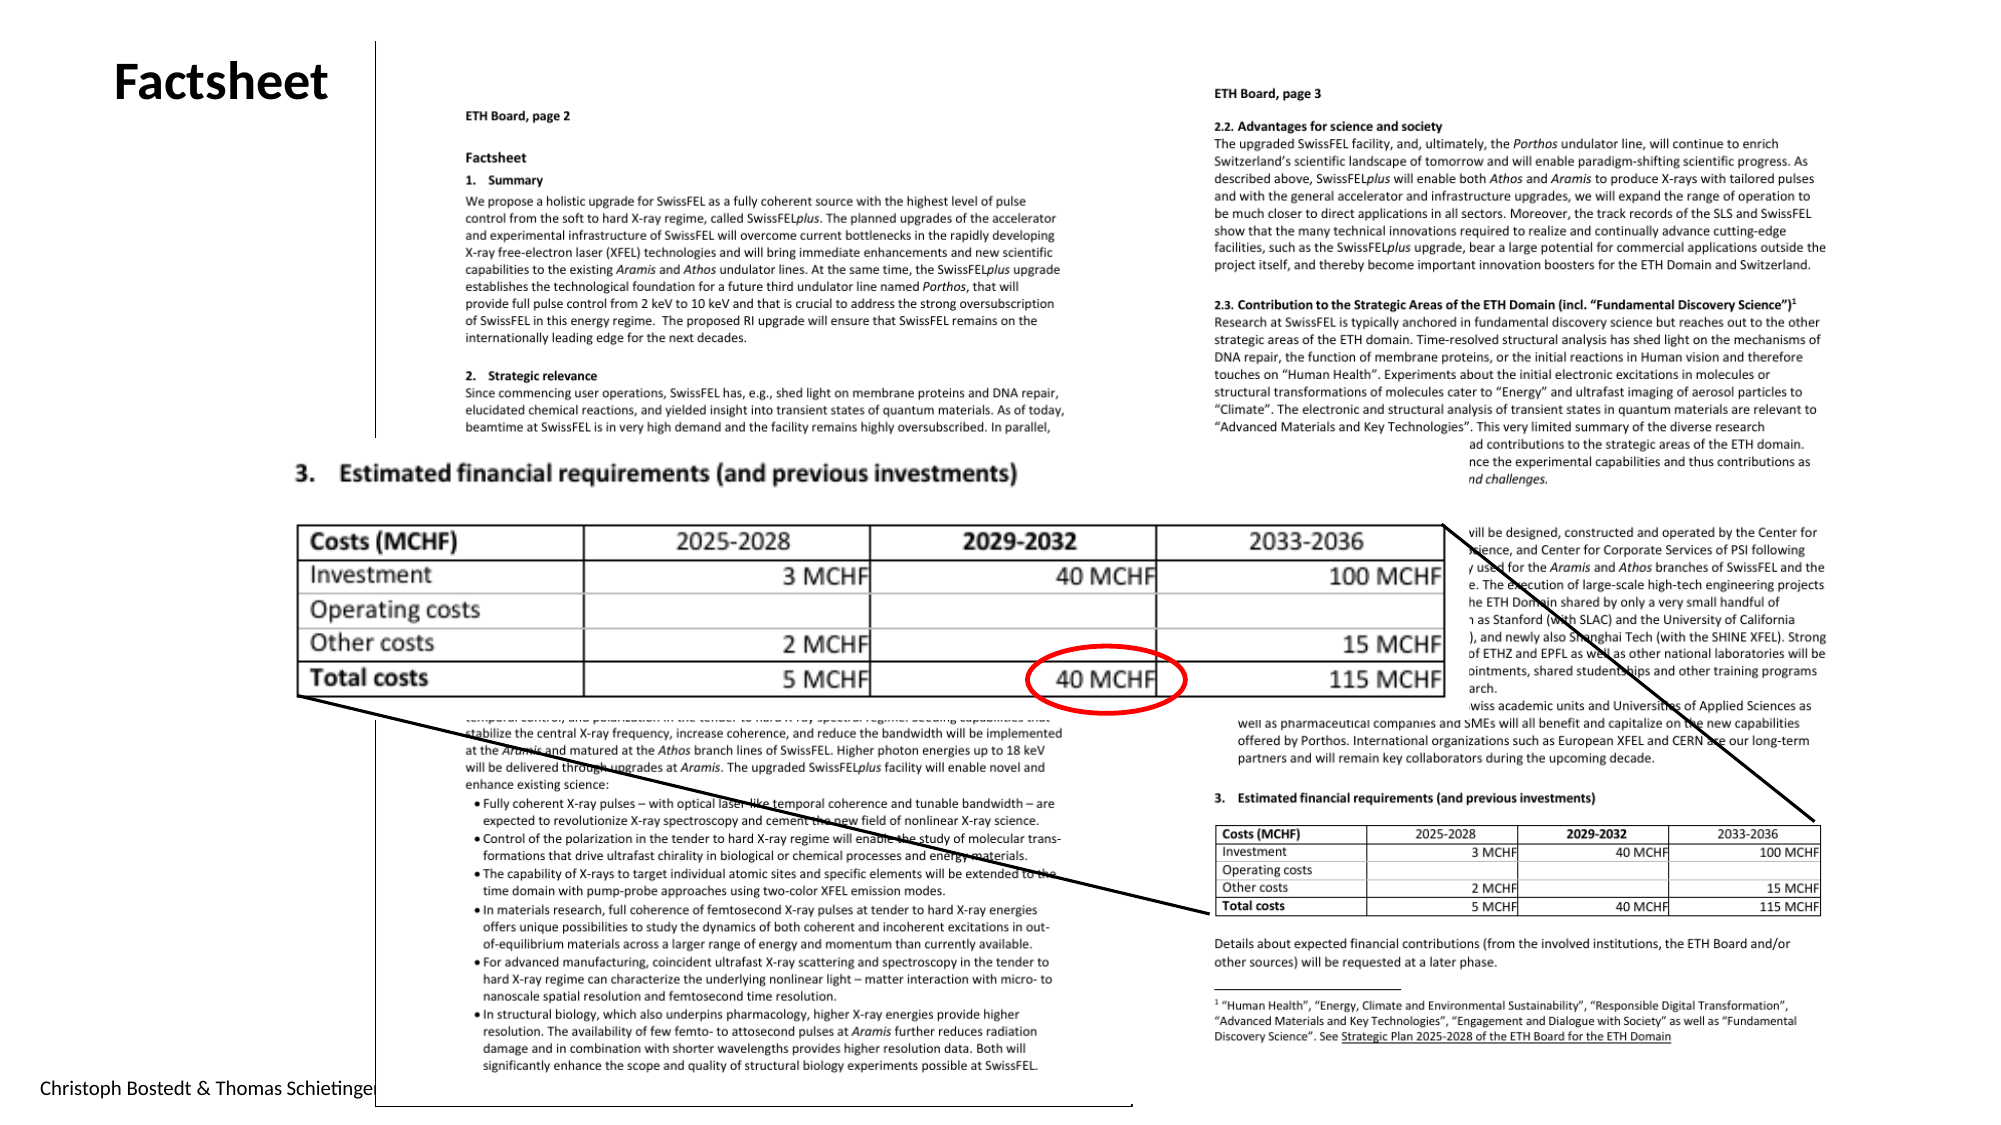

# Factsheet
PSI Center for Accelerator Science and Engineering
9